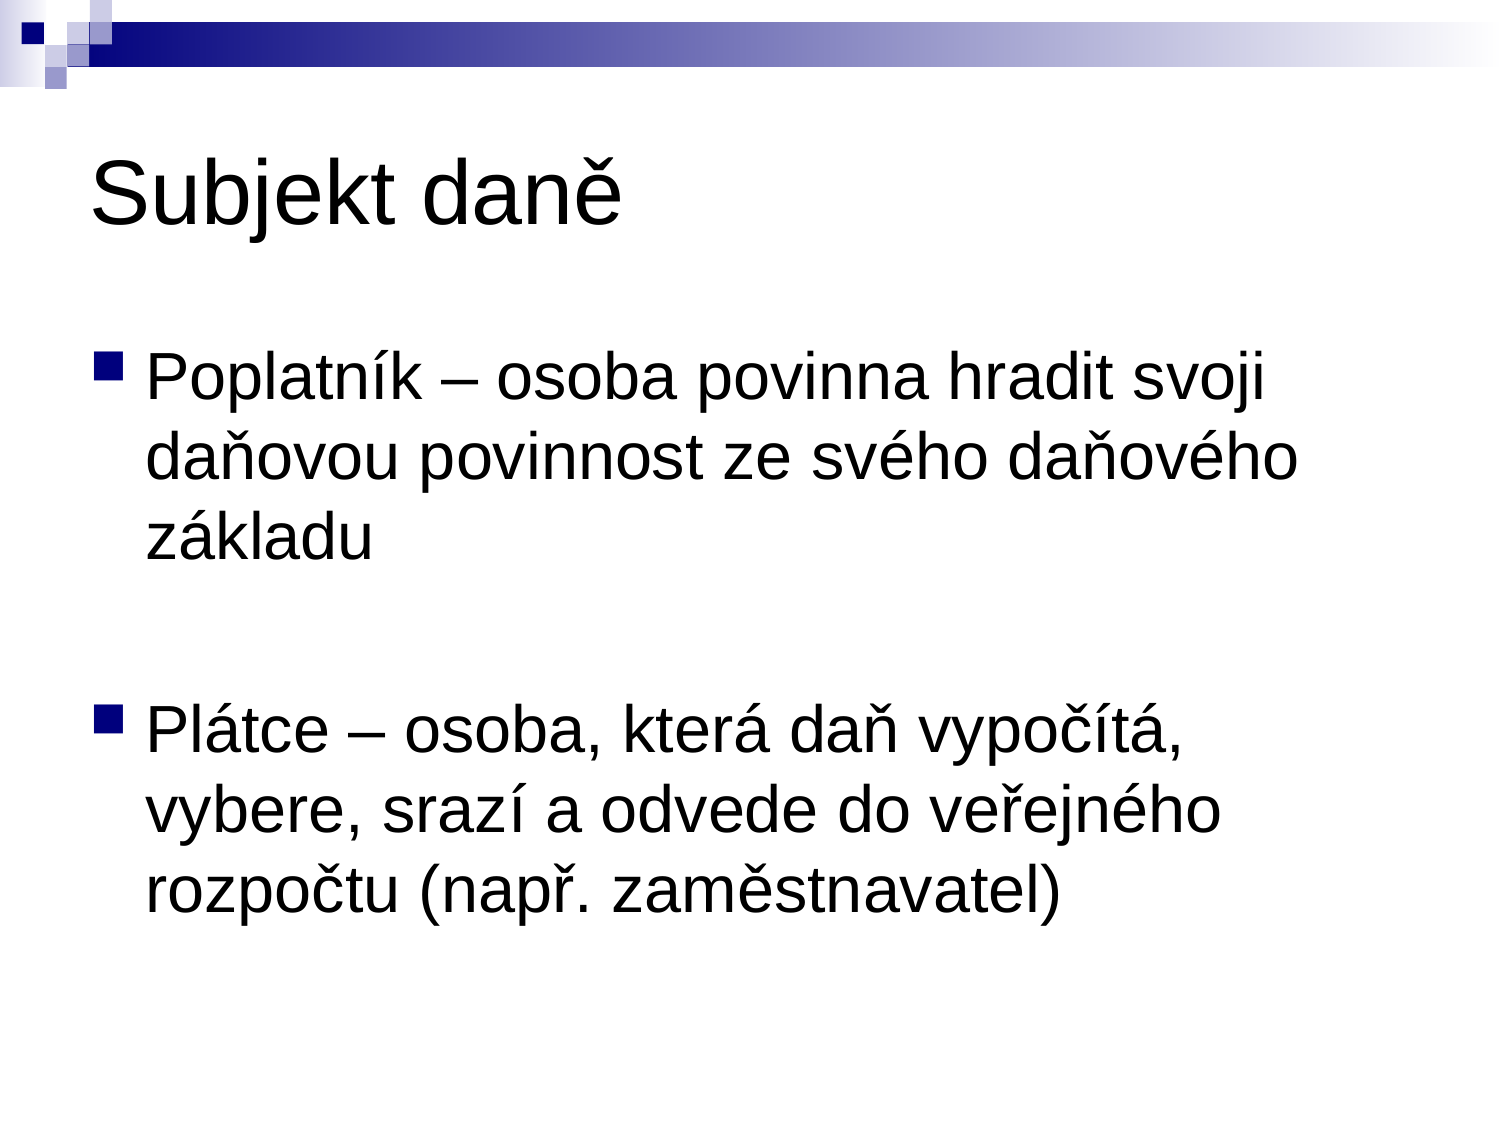

# Subjekt daně
Poplatník – osoba povinna hradit svoji daňovou povinnost ze svého daňového základu
Plátce – osoba, která daň vypočítá, vybere, srazí a odvede do veřejného rozpočtu (např. zaměstnavatel)